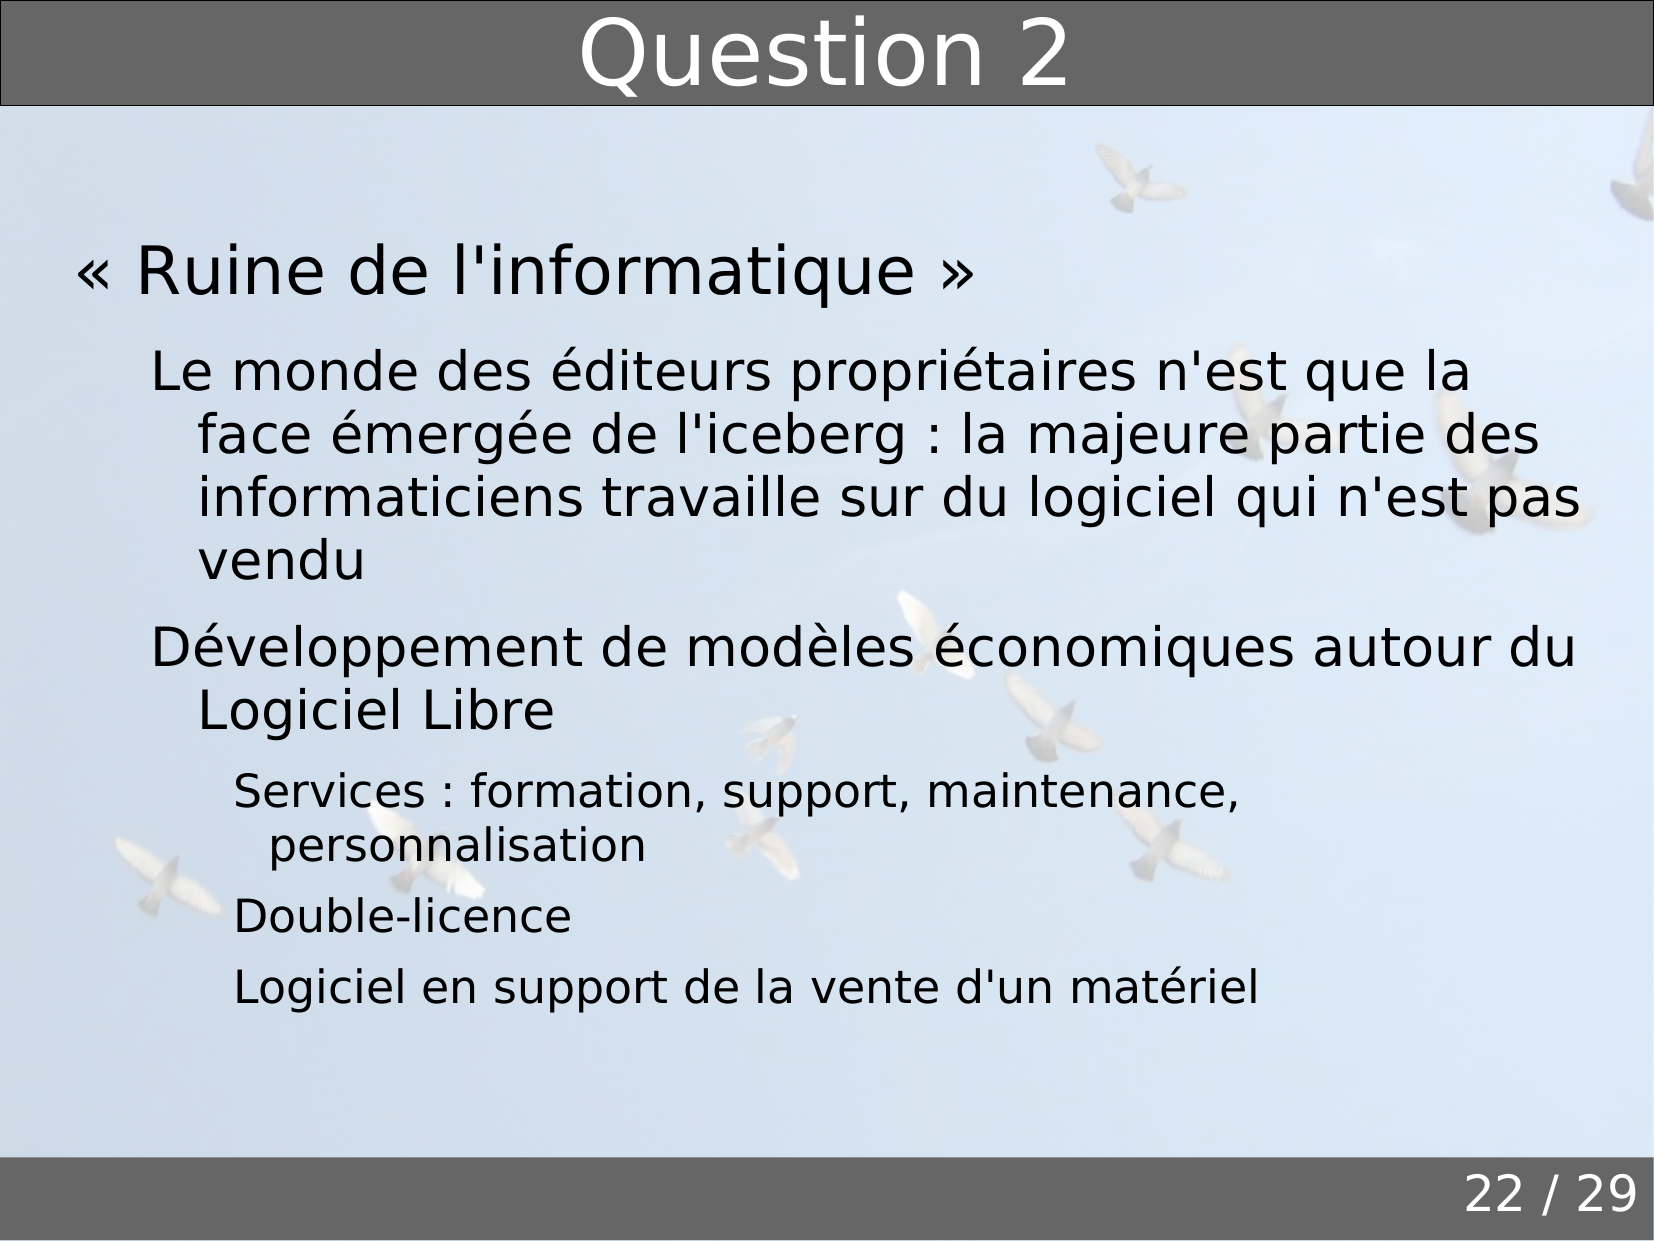

# Question 2
« Ruine de l'informatique »
Le monde des éditeurs propriétaires n'est que la face émergée de l'iceberg : la majeure partie des informaticiens travaille sur du logiciel qui n'est pas vendu
Développement de modèles économiques autour du Logiciel Libre
Services : formation, support, maintenance, personnalisation
Double-licence
Logiciel en support de la vente d'un matériel